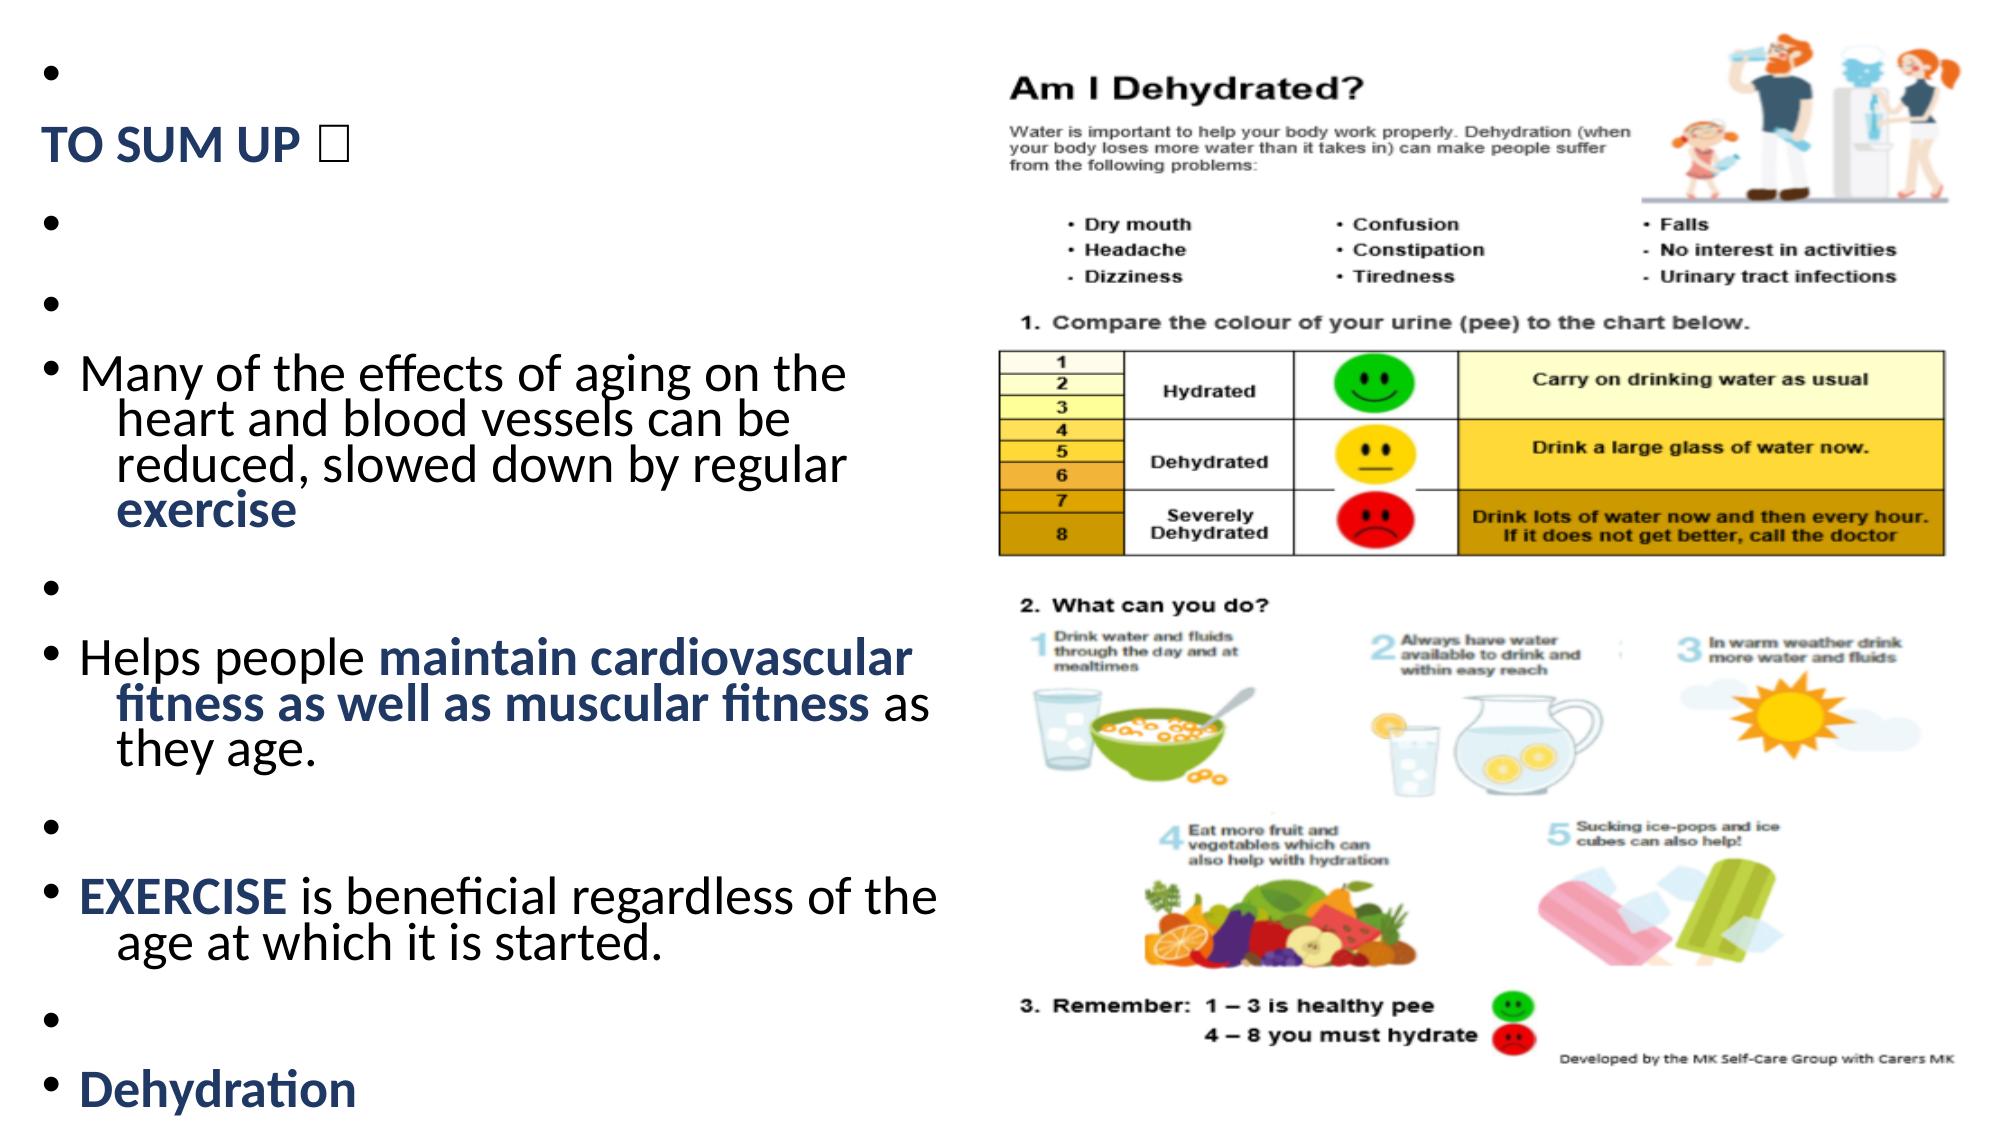

# TO SUM UP 
Many of the effects of aging on the heart and blood vessels can be reduced, slowed down by regular exercise
Helps people maintain cardiovascular fitness as well as muscular fitness as they age.
EXERCISE is beneficial regardless of the age at which it is started.
Dehydration